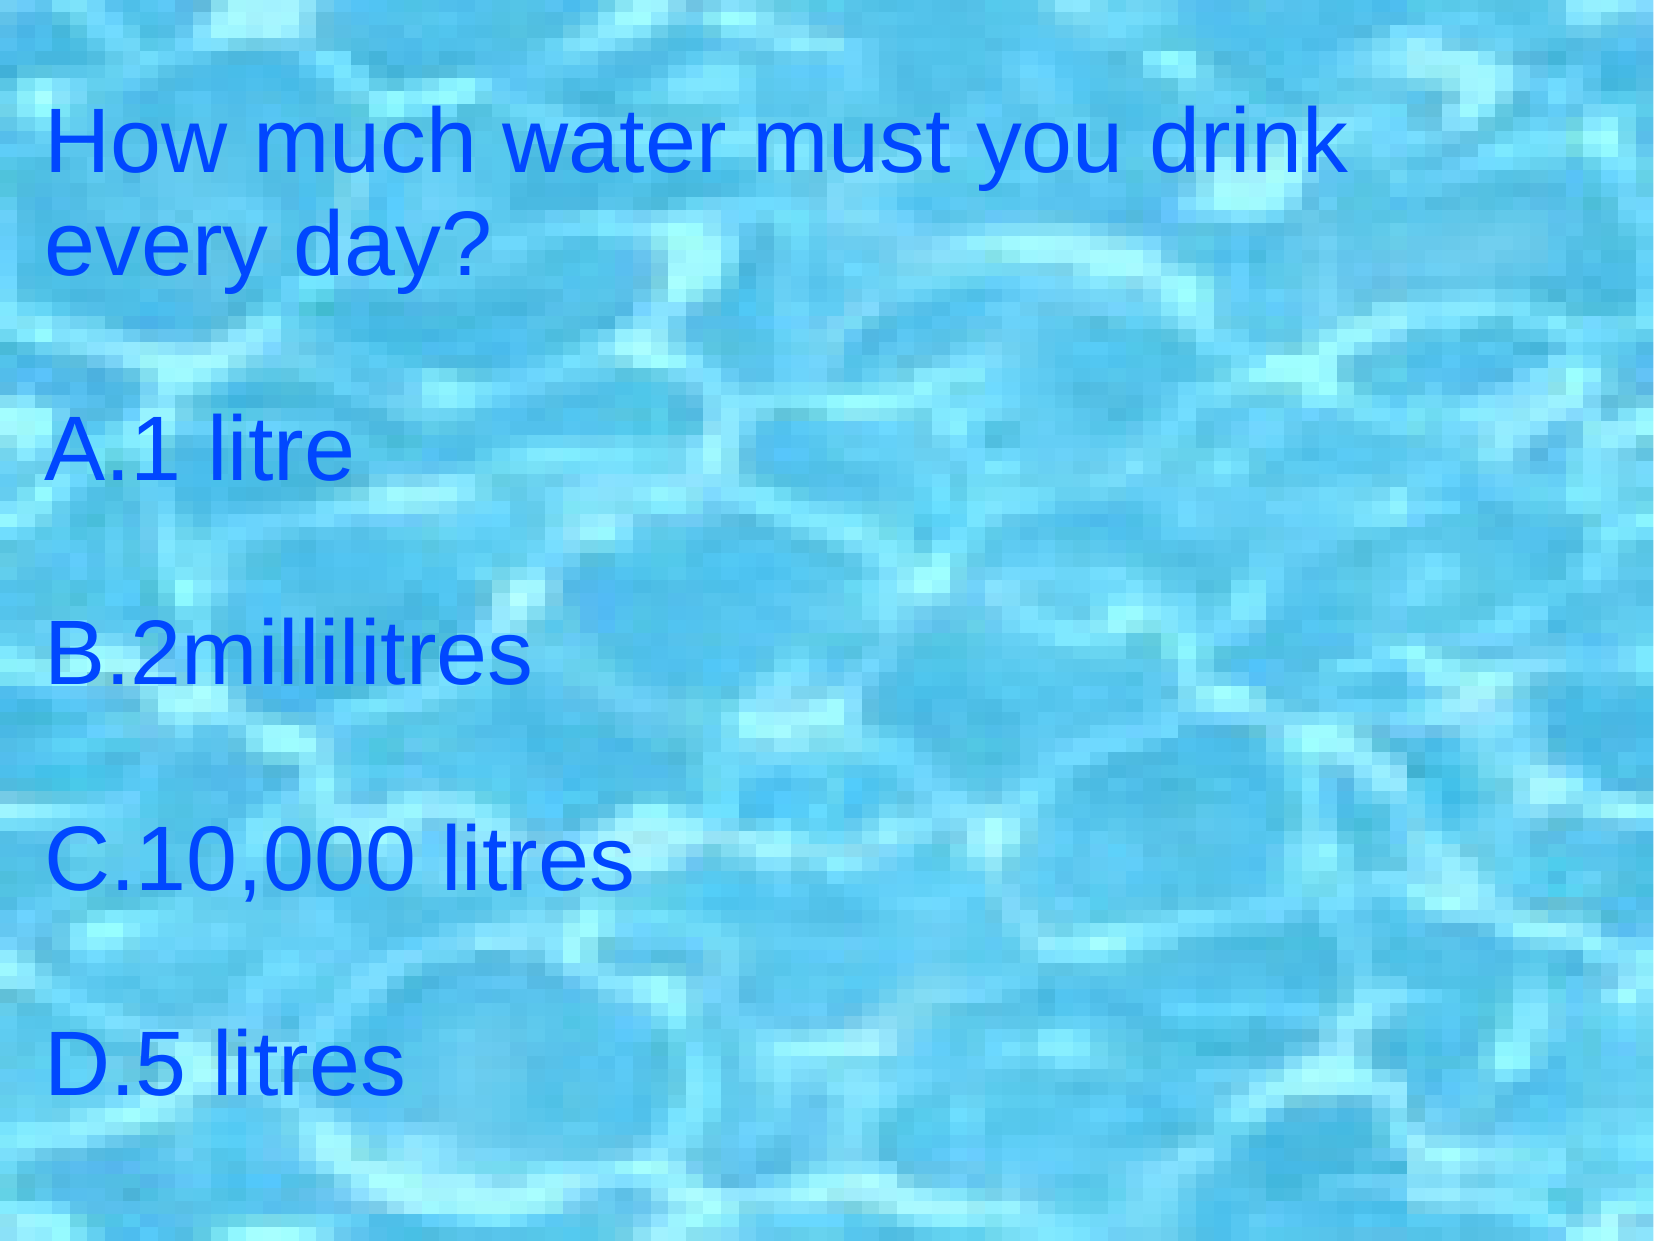

How much water must you drink every day?
A.1 litre
B.2millilitres
C.10,000 litres
D.5 litres